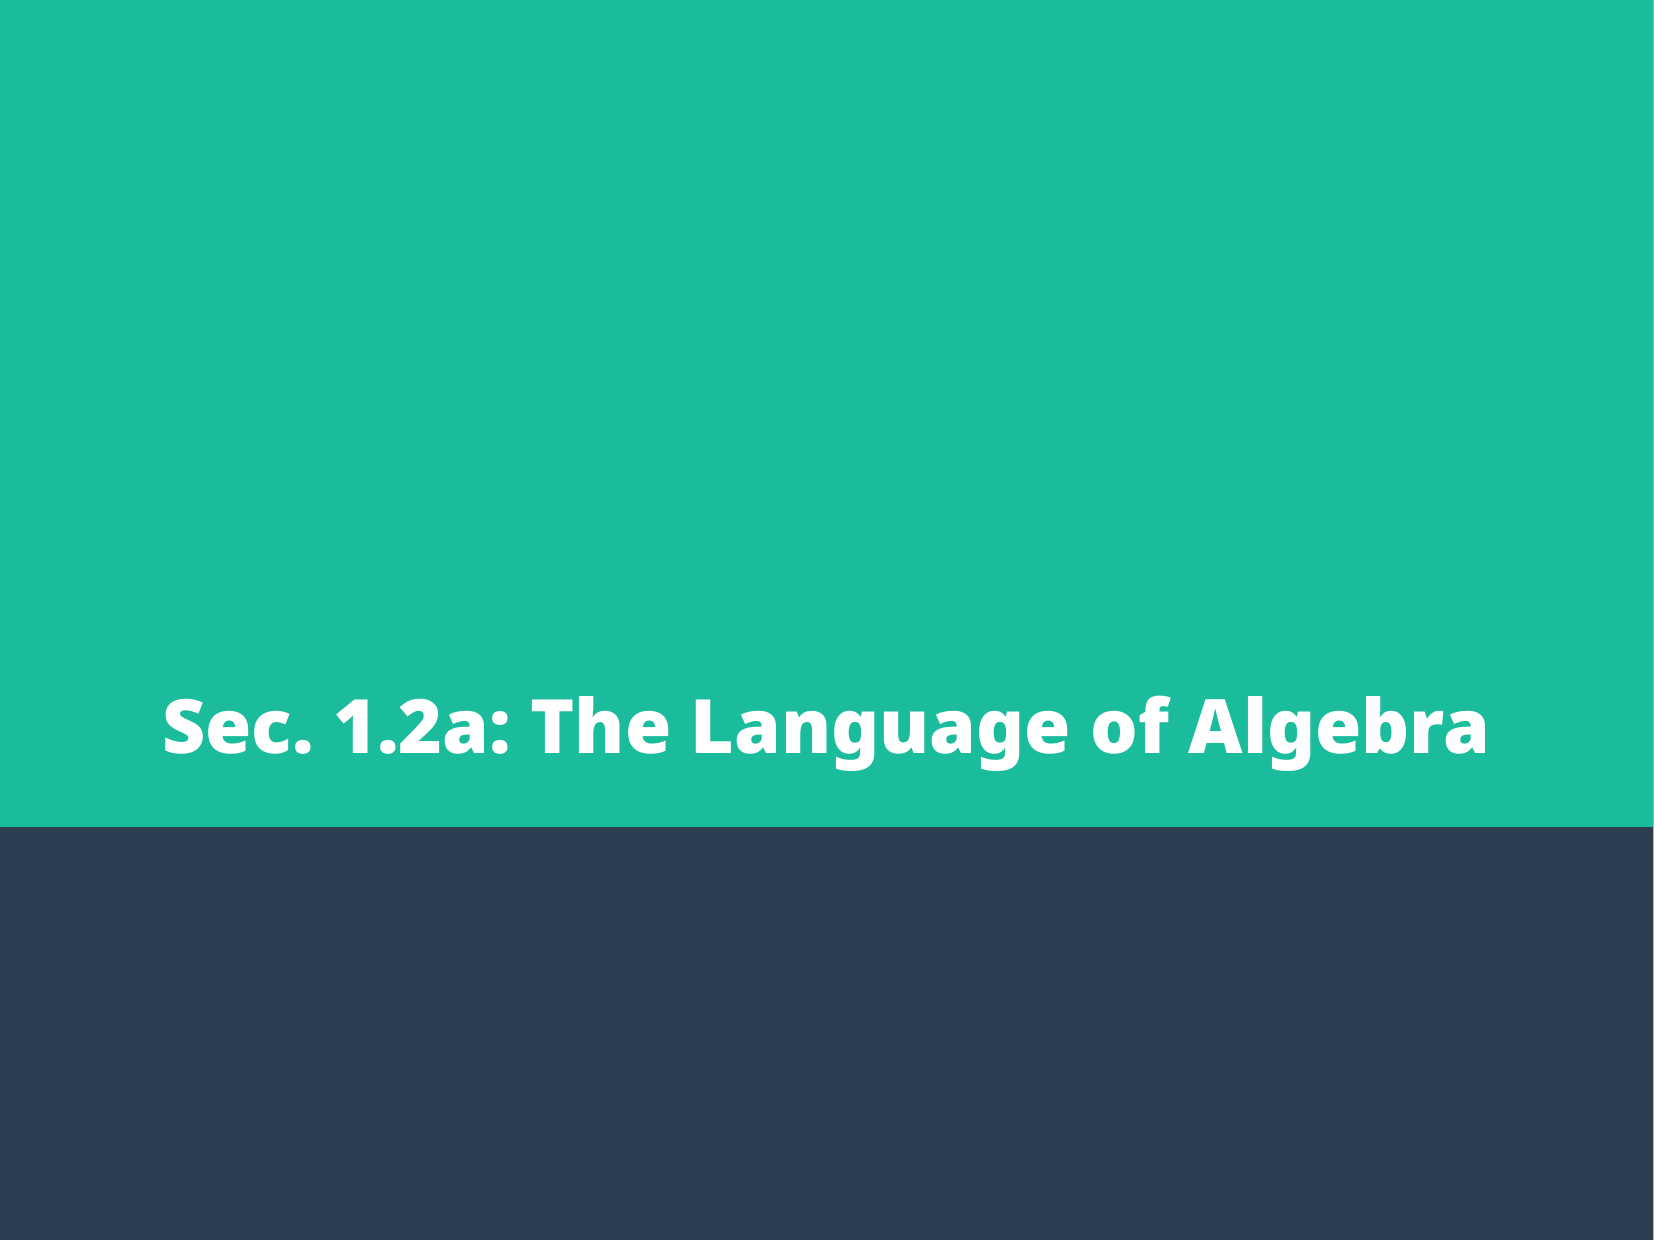

# Sec. 1.2a: The Language of Algebra